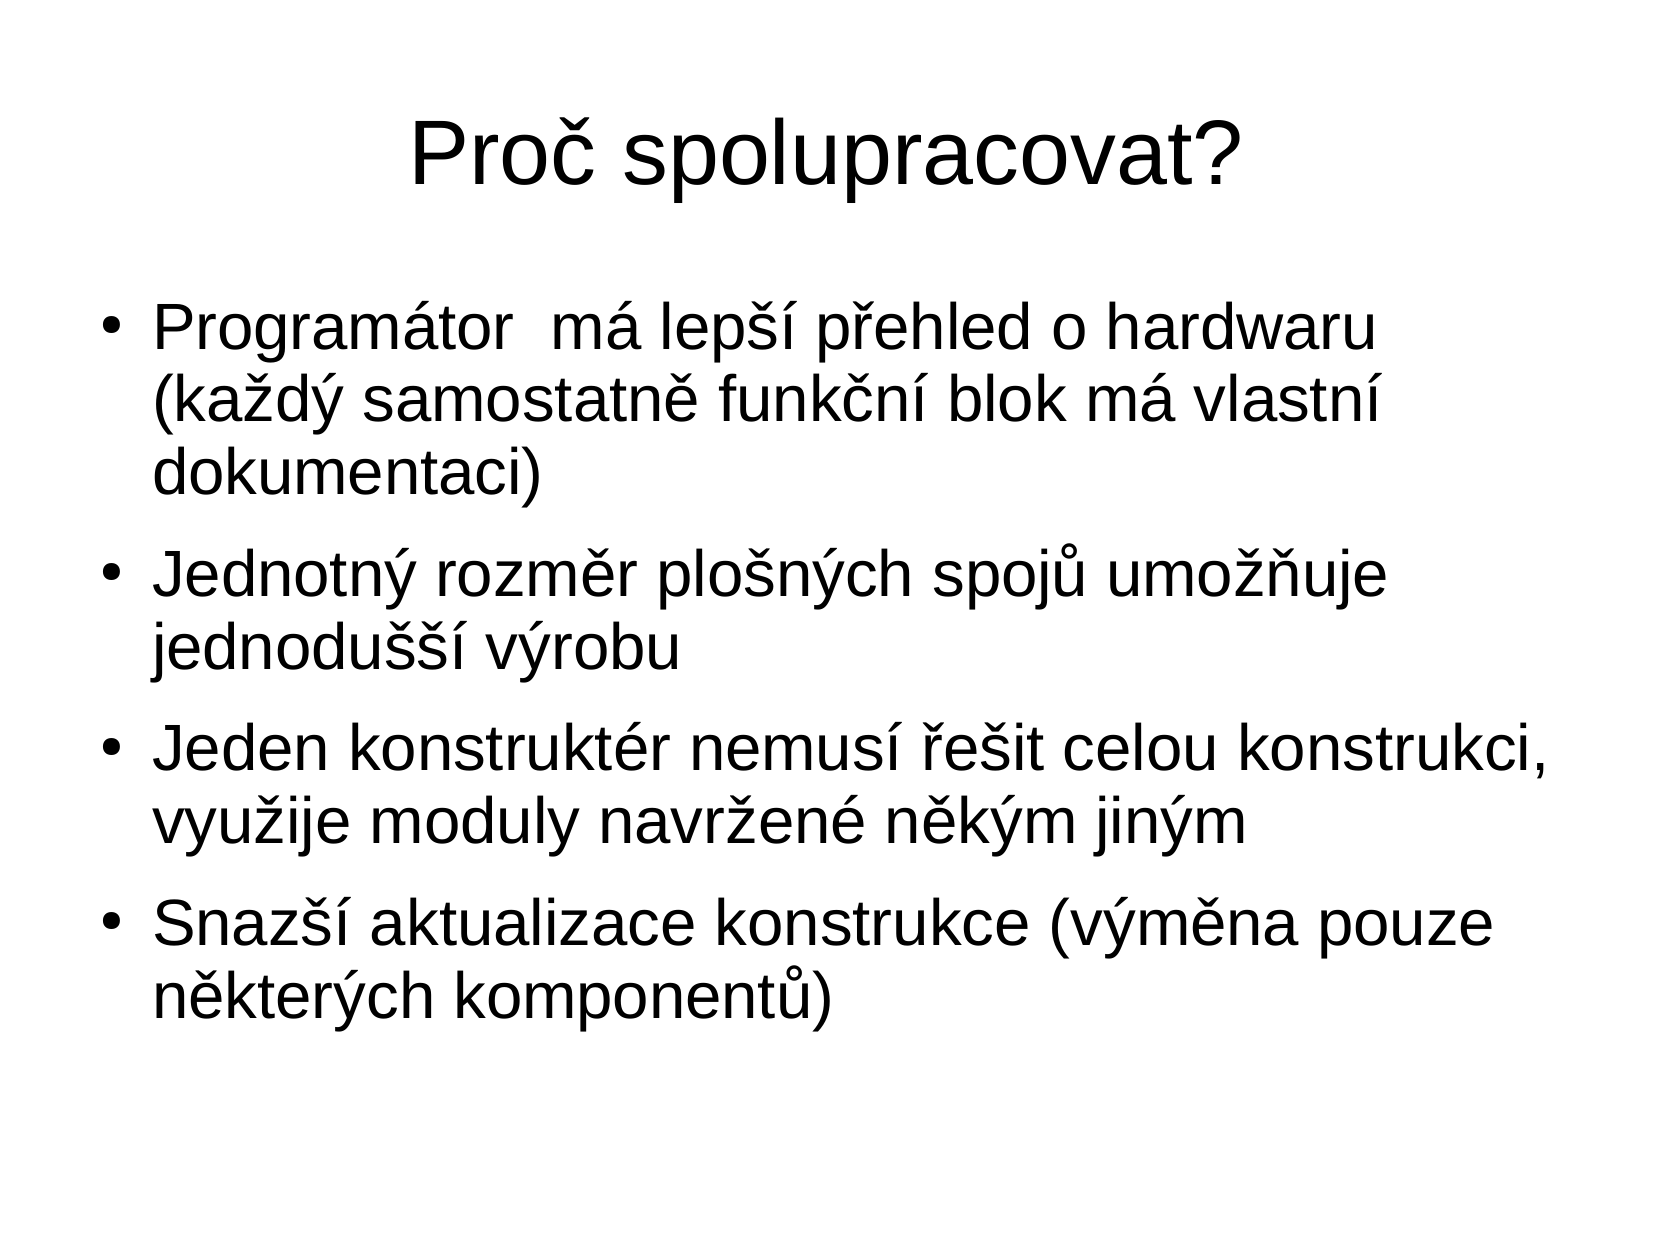

# Proč spolupracovat?
Programátor má lepší přehled o hardwaru (každý samostatně funkční blok má vlastní dokumentaci)
Jednotný rozměr plošných spojů umožňuje jednodušší výrobu
Jeden konstruktér nemusí řešit celou konstrukci, využije moduly navržené někým jiným
Snazší aktualizace konstrukce (výměna pouze některých komponentů)